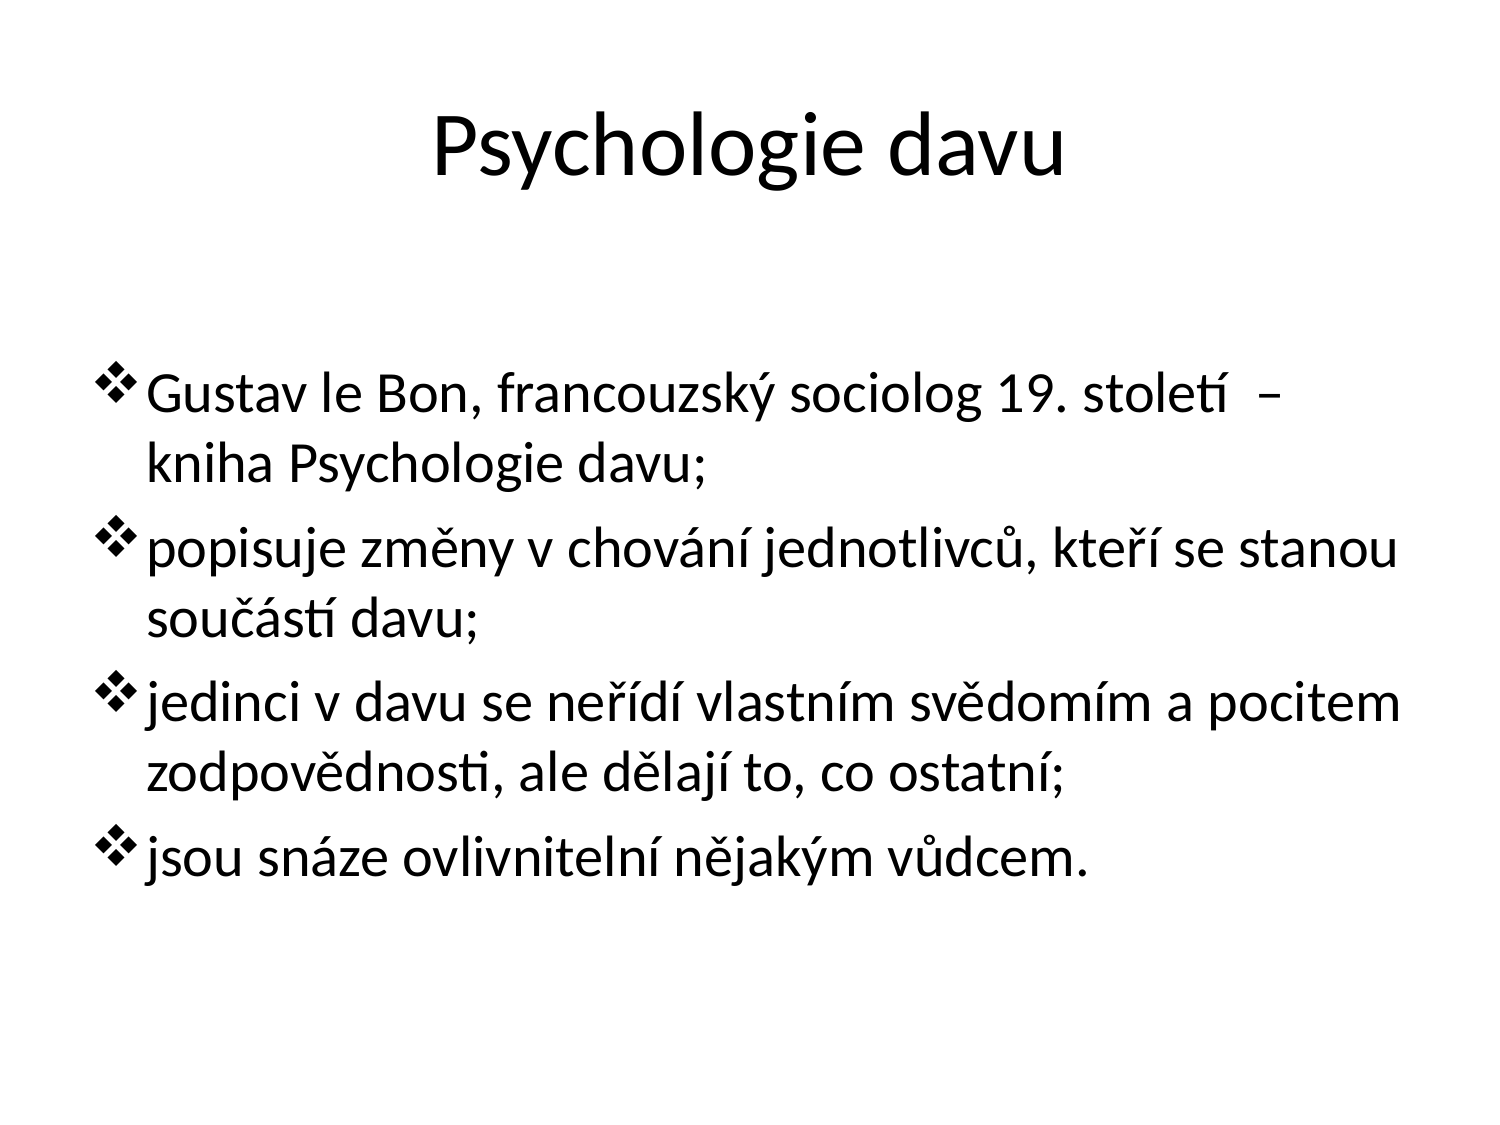

# Psychologie davu
Gustav le Bon, francouzský sociolog 19. století – kniha Psychologie davu;
popisuje změny v chování jednotlivců, kteří se stanou součástí davu;
jedinci v davu se neřídí vlastním svědomím a pocitem zodpovědnosti, ale dělají to, co ostatní;
jsou snáze ovlivnitelní nějakým vůdcem.